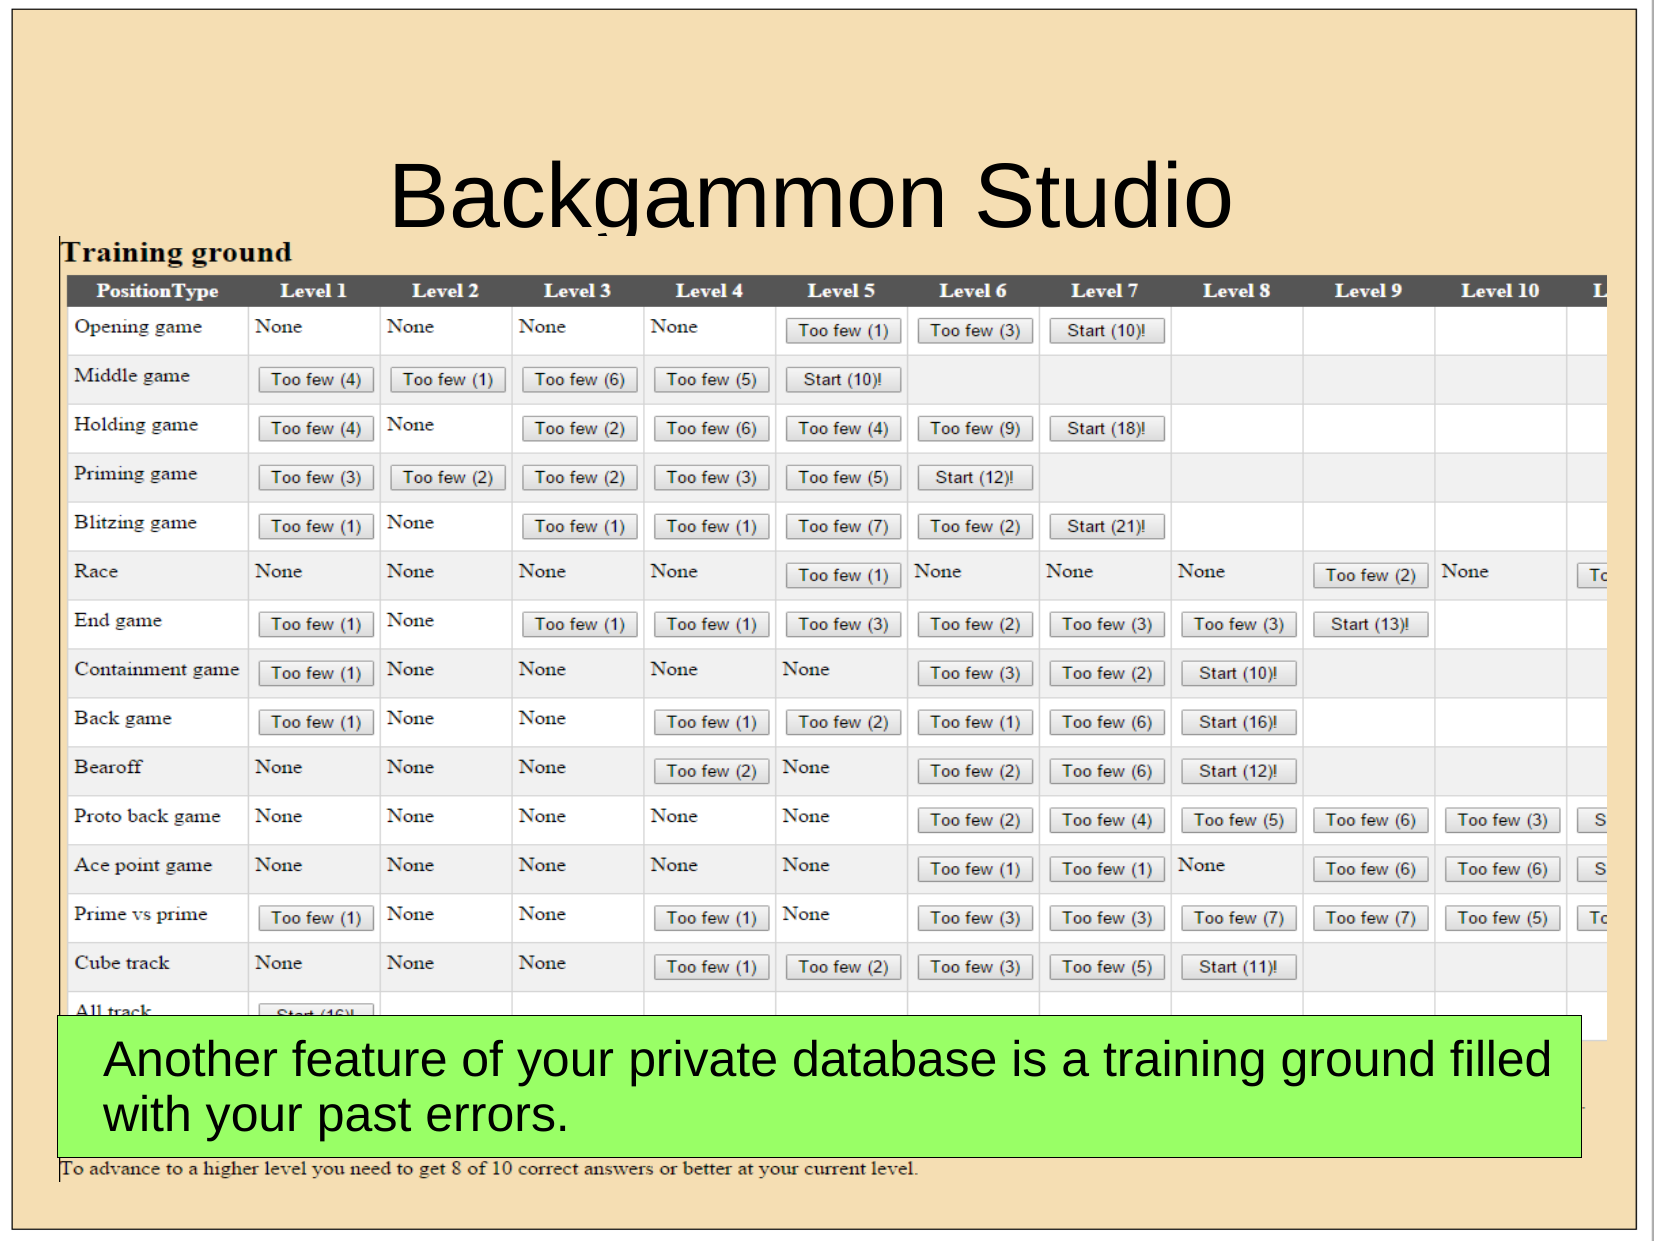

# Backgammon Studio
Another feature of your private database is a training ground filled
with your past errors.